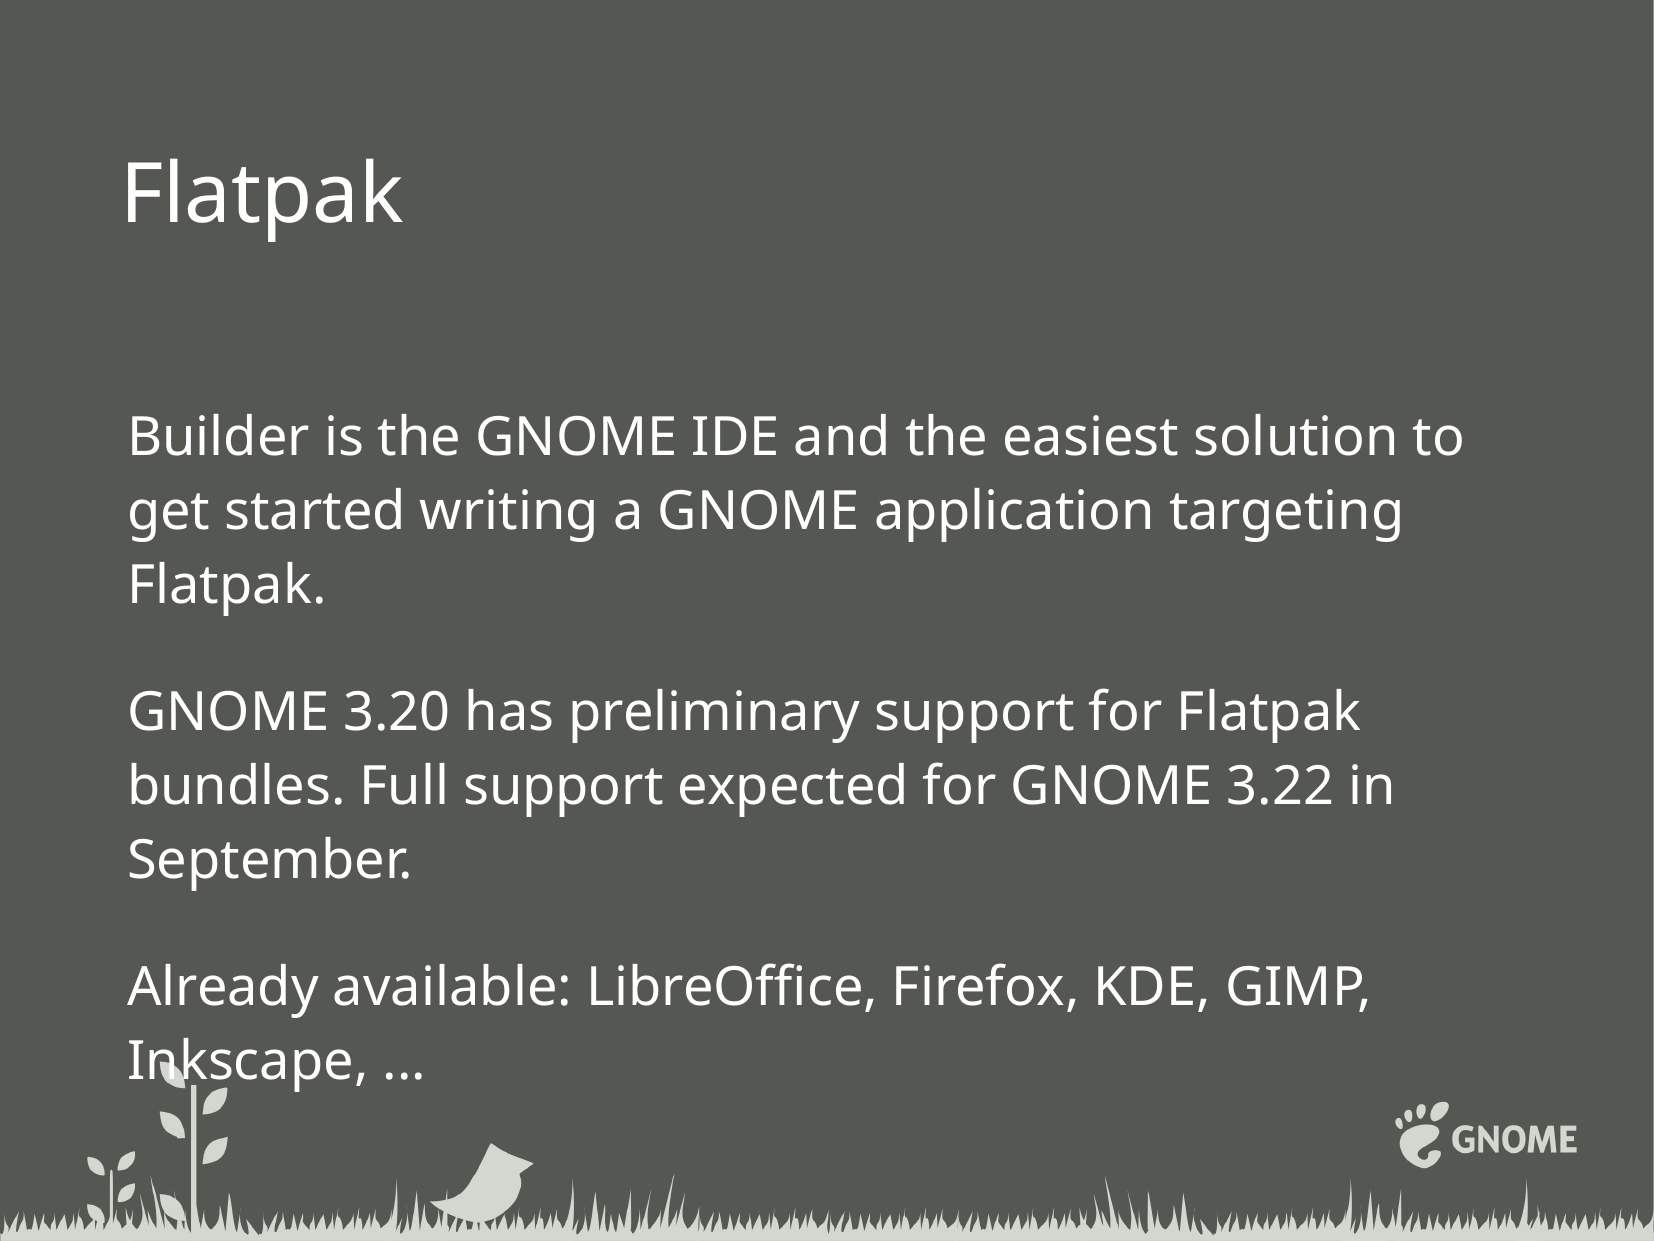

# Flatpak
Builder is the GNOME IDE and the easiest solution to get started writing a GNOME application targeting Flatpak.
GNOME 3.20 has preliminary support for Flatpak bundles. Full support expected for GNOME 3.22 in September.
Already available: LibreOffice, Firefox, KDE, GIMP, Inkscape, ...